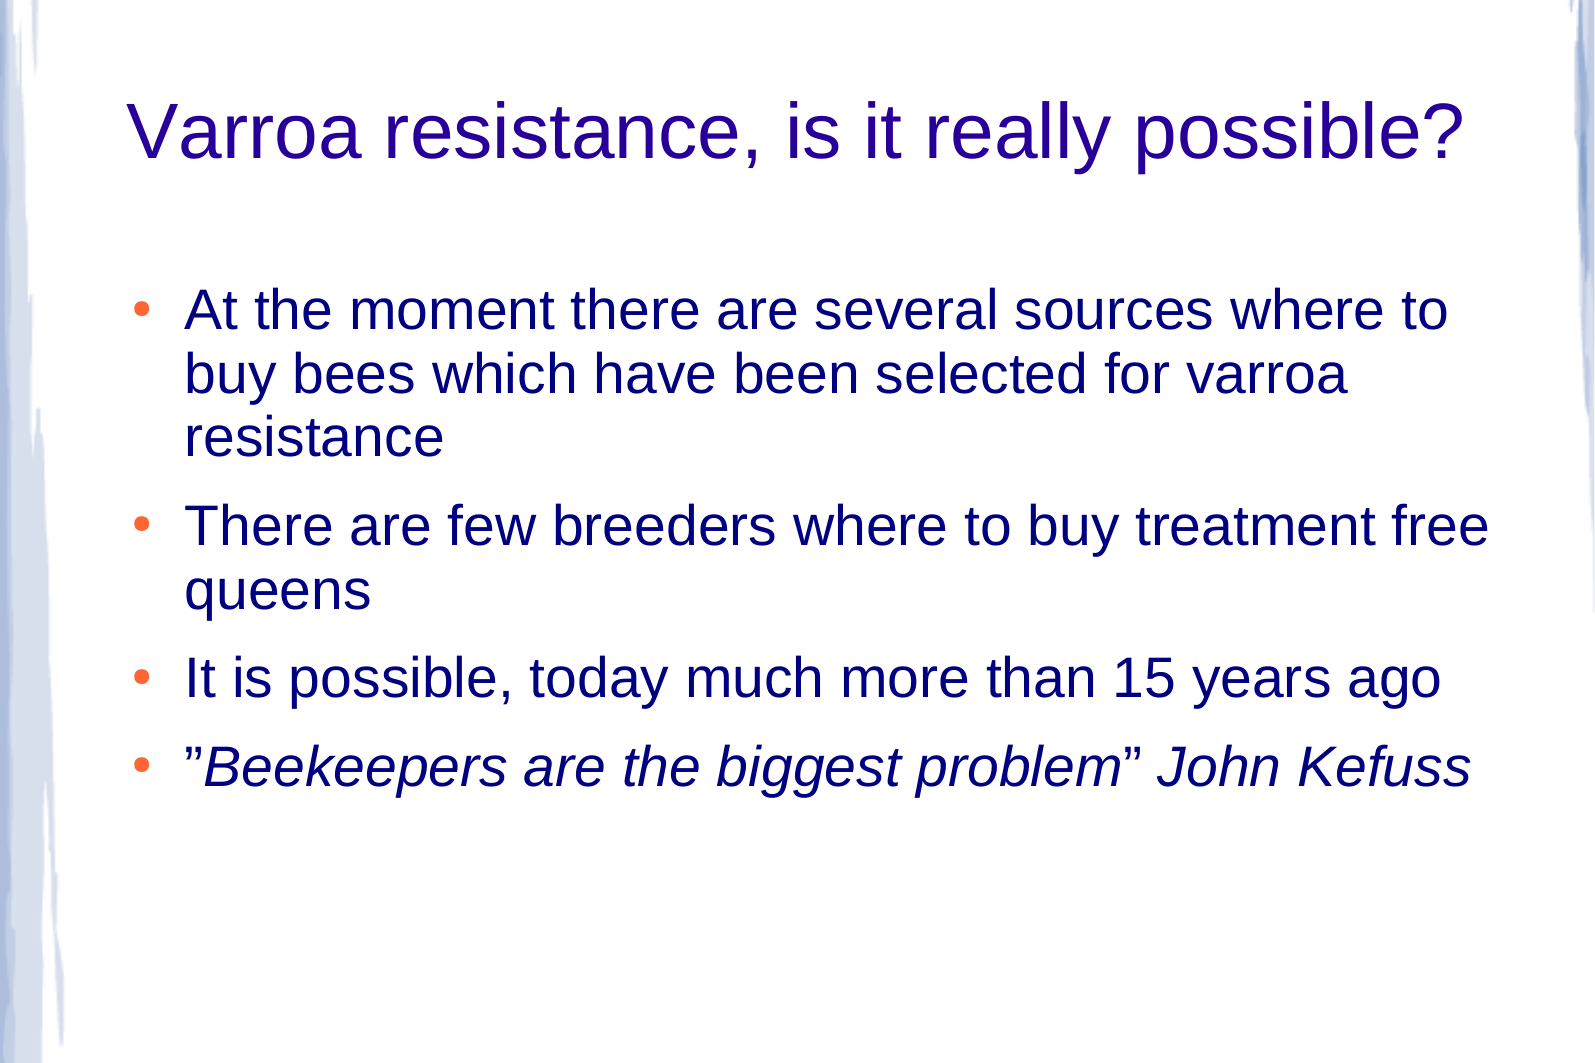

# Varroa resistance, is it really possible?
At the moment there are several sources where to buy bees which have been selected for varroa resistance
There are few breeders where to buy treatment free queens
It is possible, today much more than 15 years ago
”Beekeepers are the biggest problem” John Kefuss